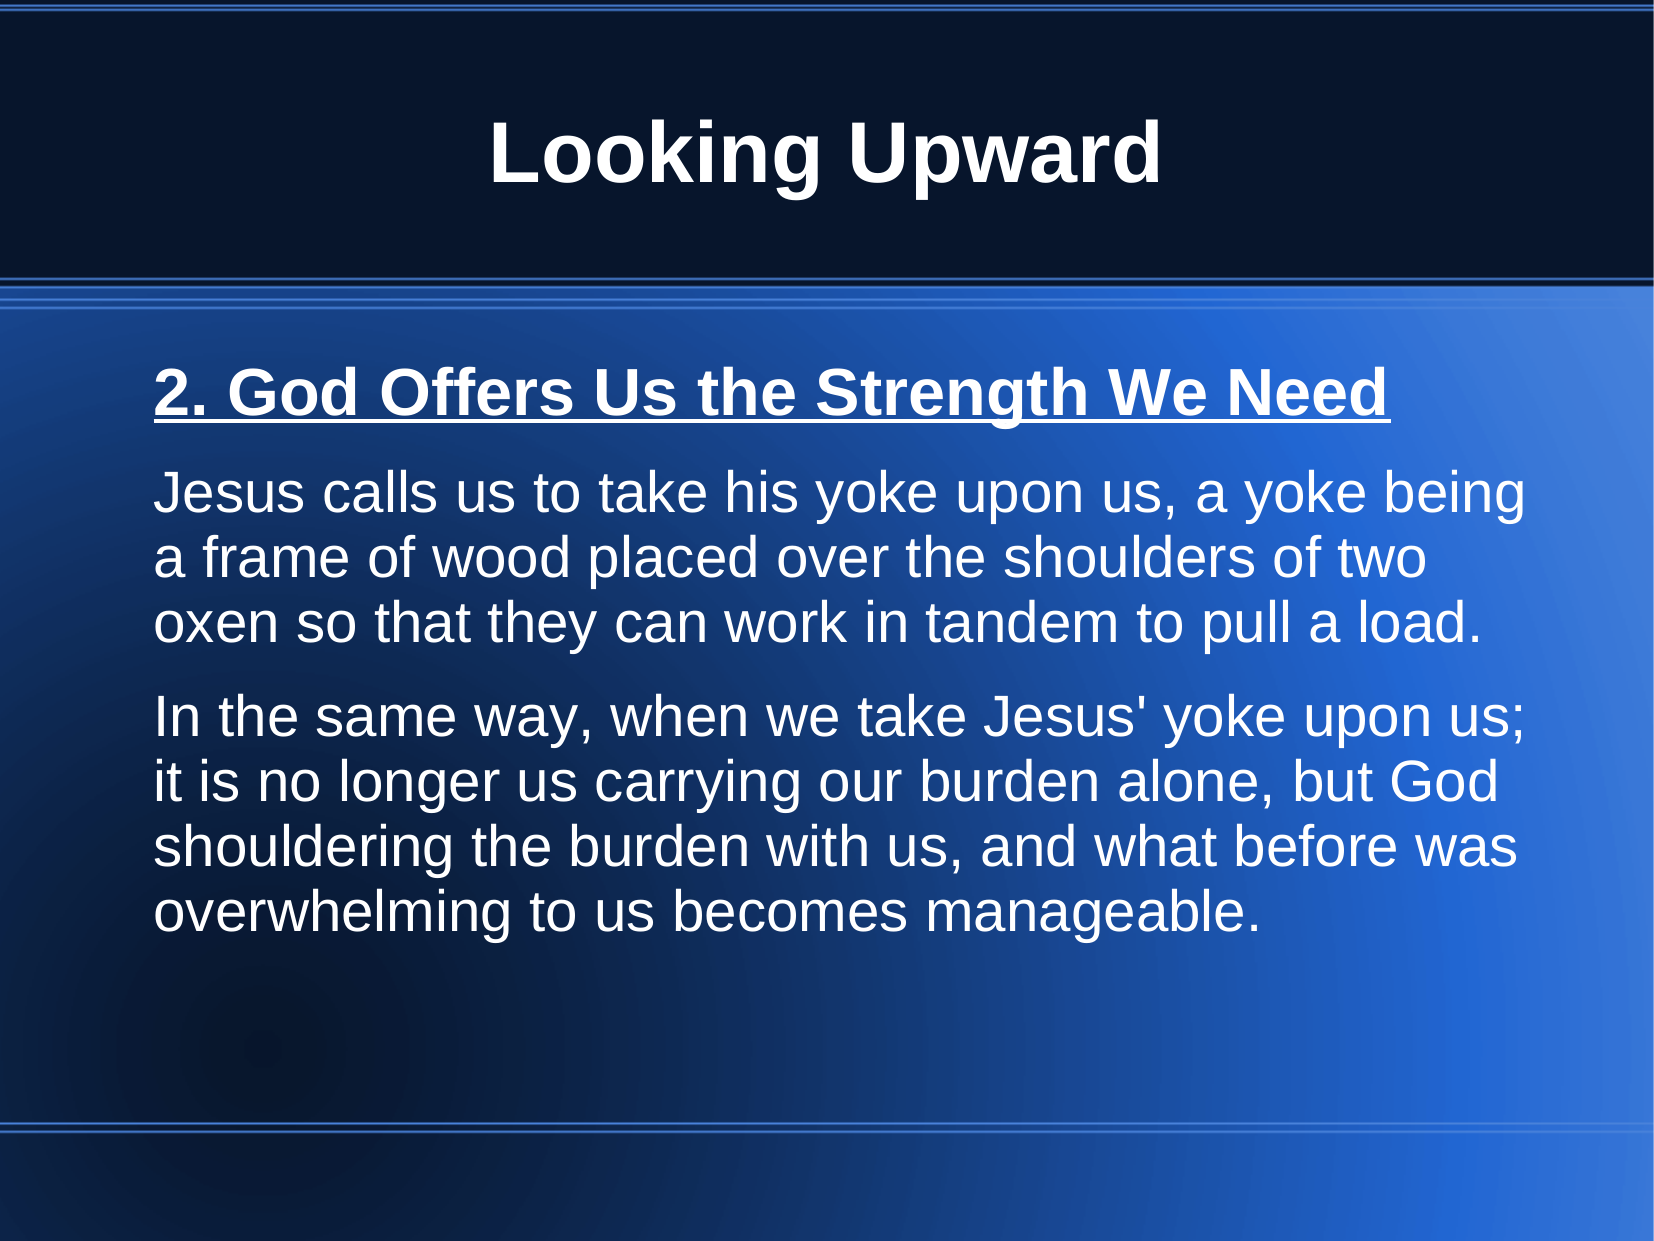

# Looking Upward
2. God Offers Us the Strength We Need
Jesus calls us to take his yoke upon us, a yoke being a frame of wood placed over the shoulders of two oxen so that they can work in tandem to pull a load.
In the same way, when we take Jesus' yoke upon us; it is no longer us carrying our burden alone, but God shouldering the burden with us, and what before was overwhelming to us becomes manageable.